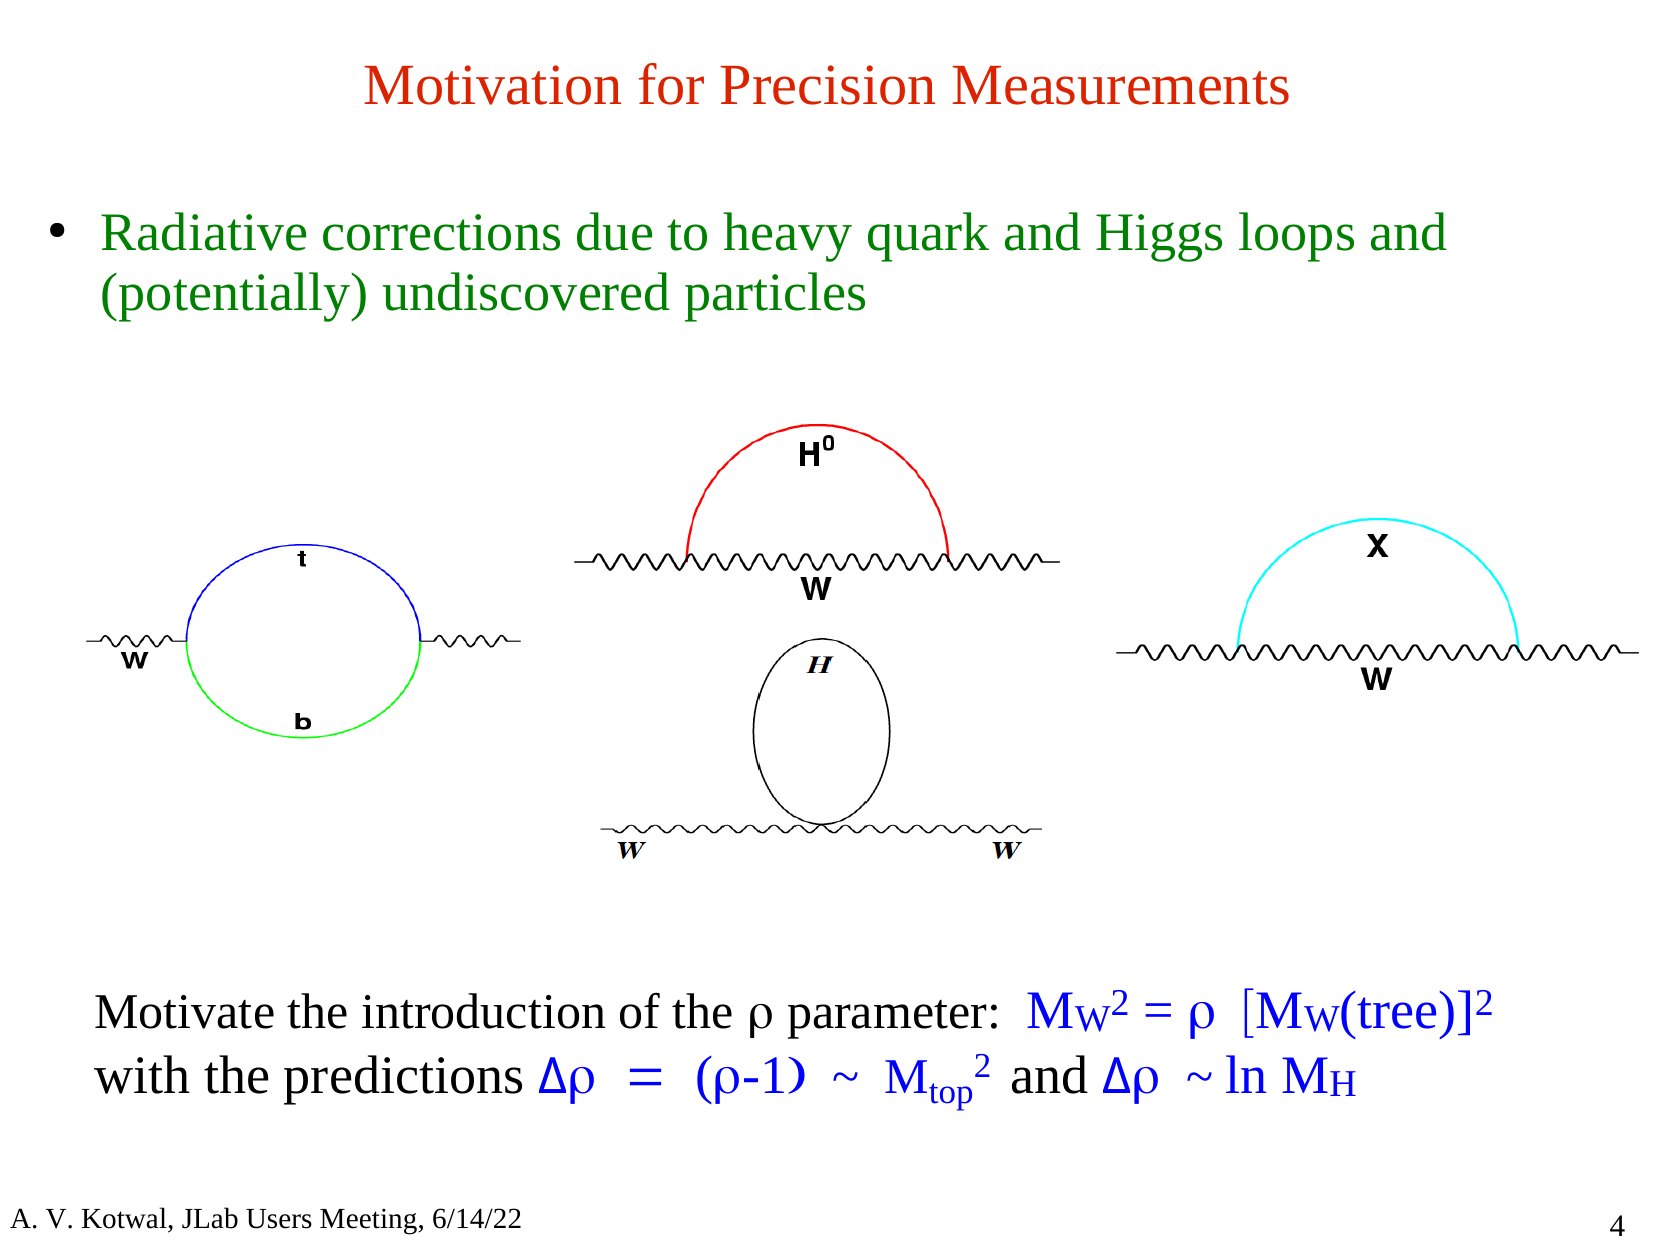

Motivation for Precision Measurements
# Radiative corrections due to heavy quark and Higgs loops and (potentially) undiscovered particles
Motivate the introduction of the ρ parameter: MW2 = ρ [MW(tree)]2
with the predictions Δρ = (ρ-1) ~ Mtop2 and Δρ ~ ln MH
A. V. Kotwal, JLab Users Meeting, 6/14/22